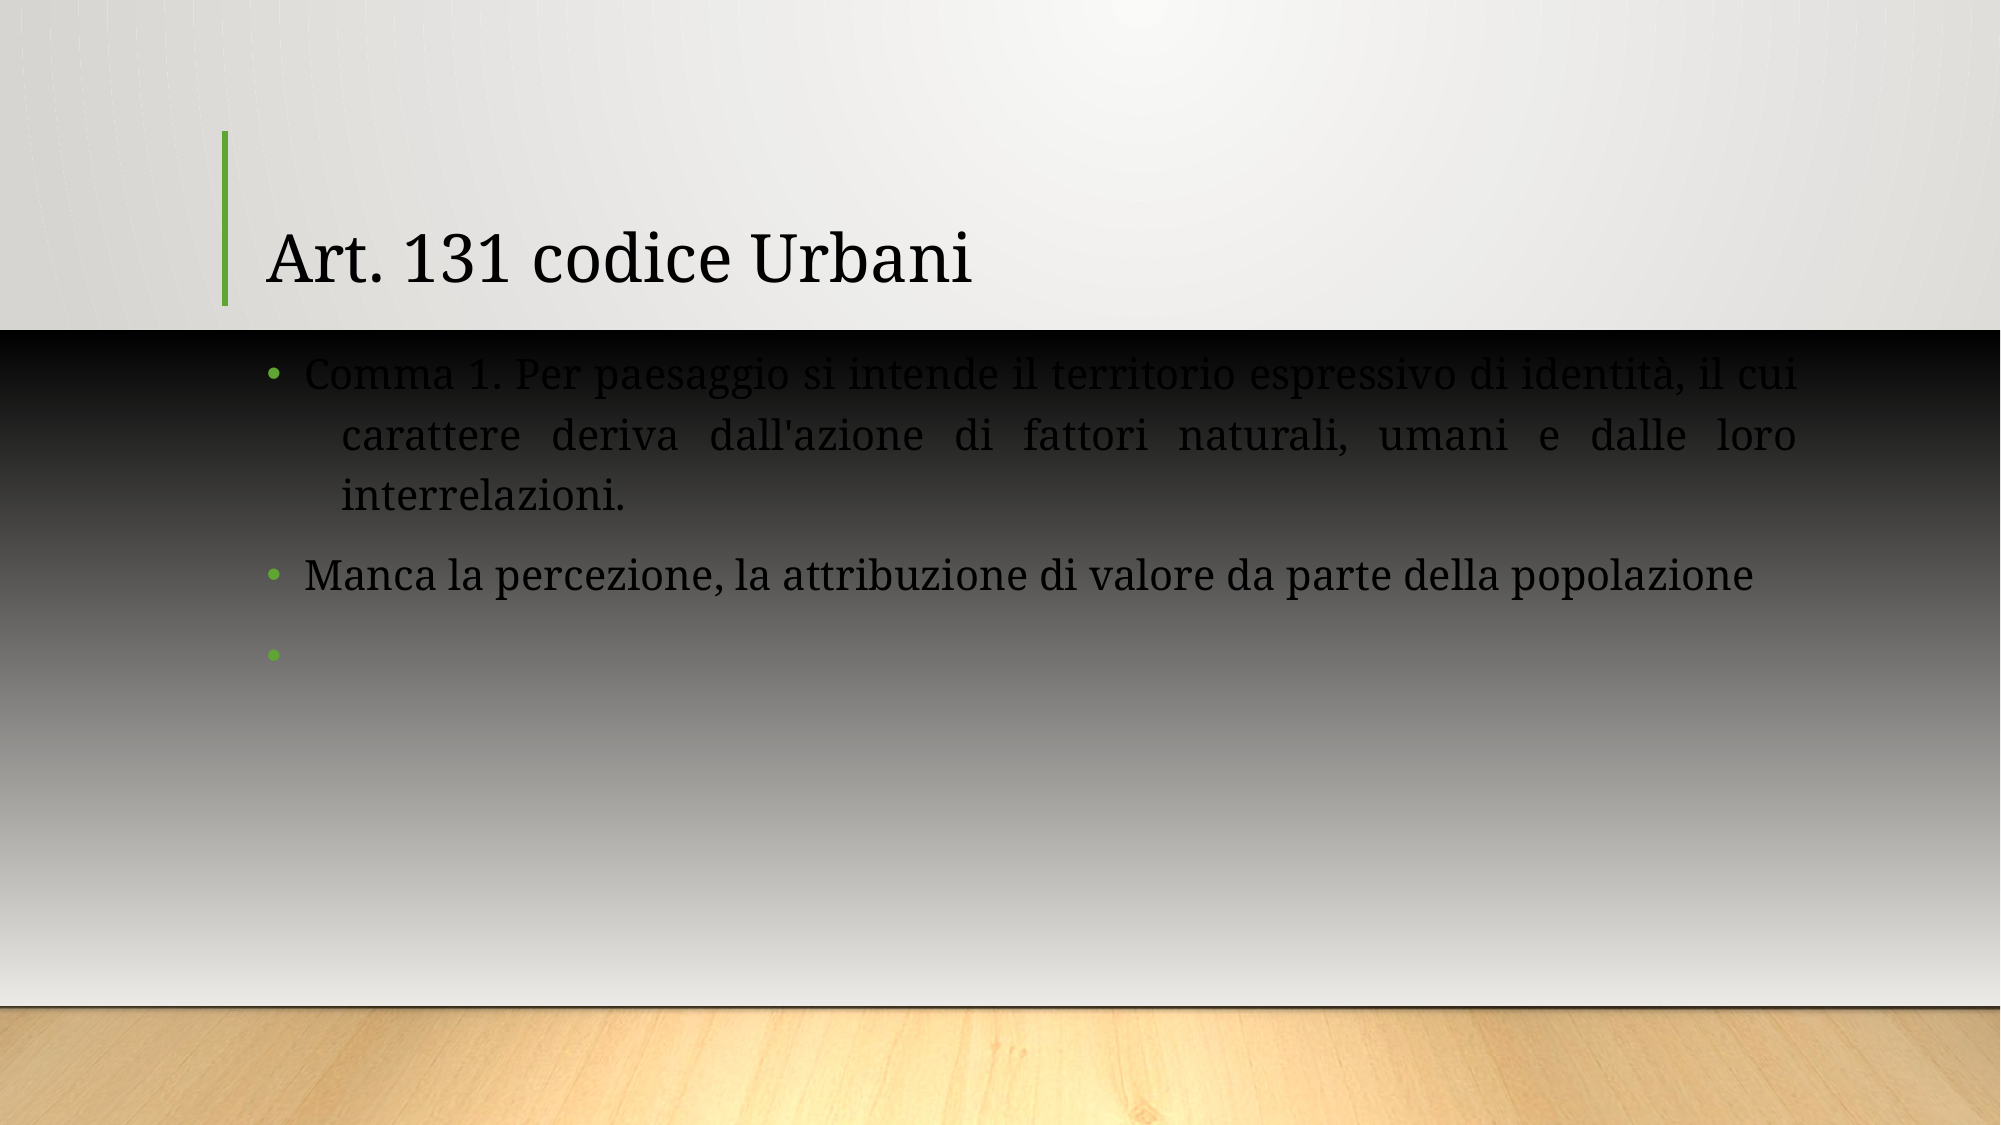

# Art. 131 codice Urbani
Comma 1. Per paesaggio si intende il territorio espressivo di identità, il cui carattere deriva dall'azione di fattori naturali, umani e dalle loro interrelazioni.
Manca la percezione, la attribuzione di valore da parte della popolazione